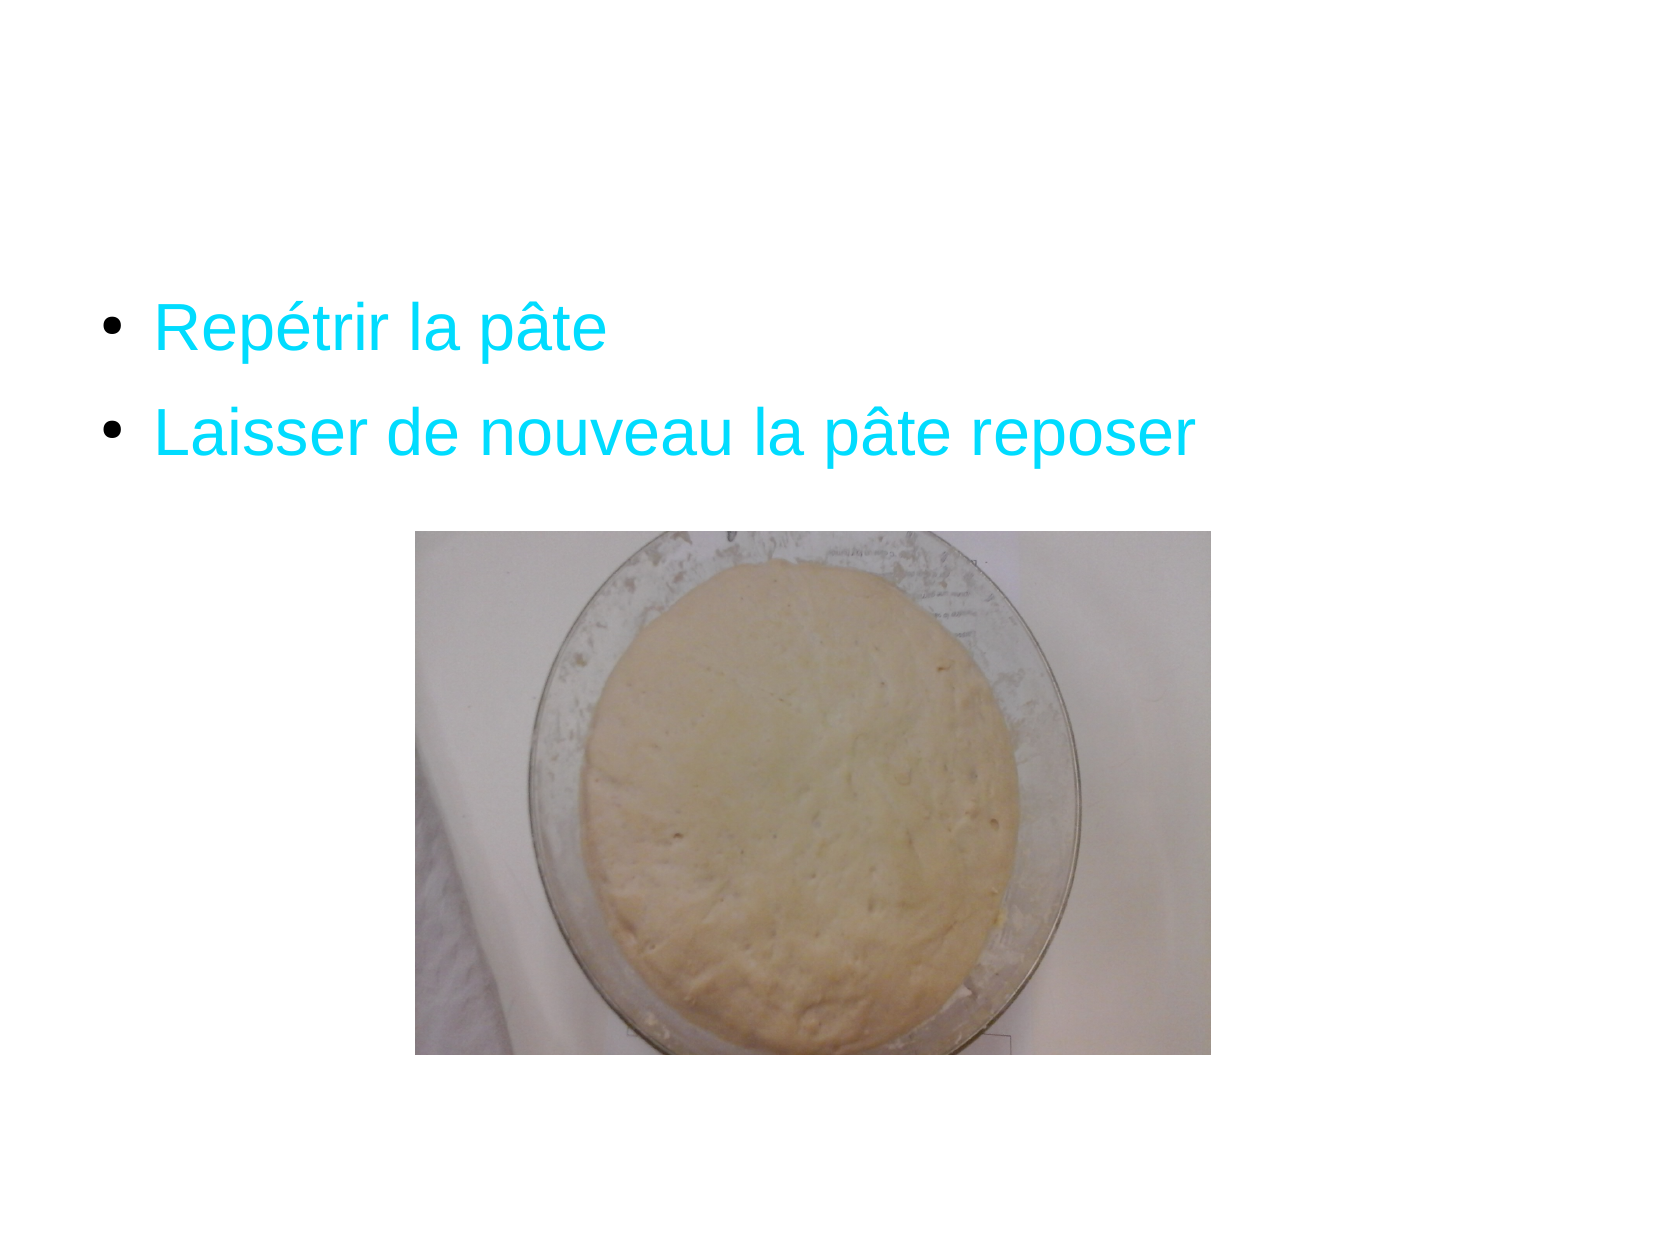

# Repétrir la pâte
Laisser de nouveau la pâte reposer